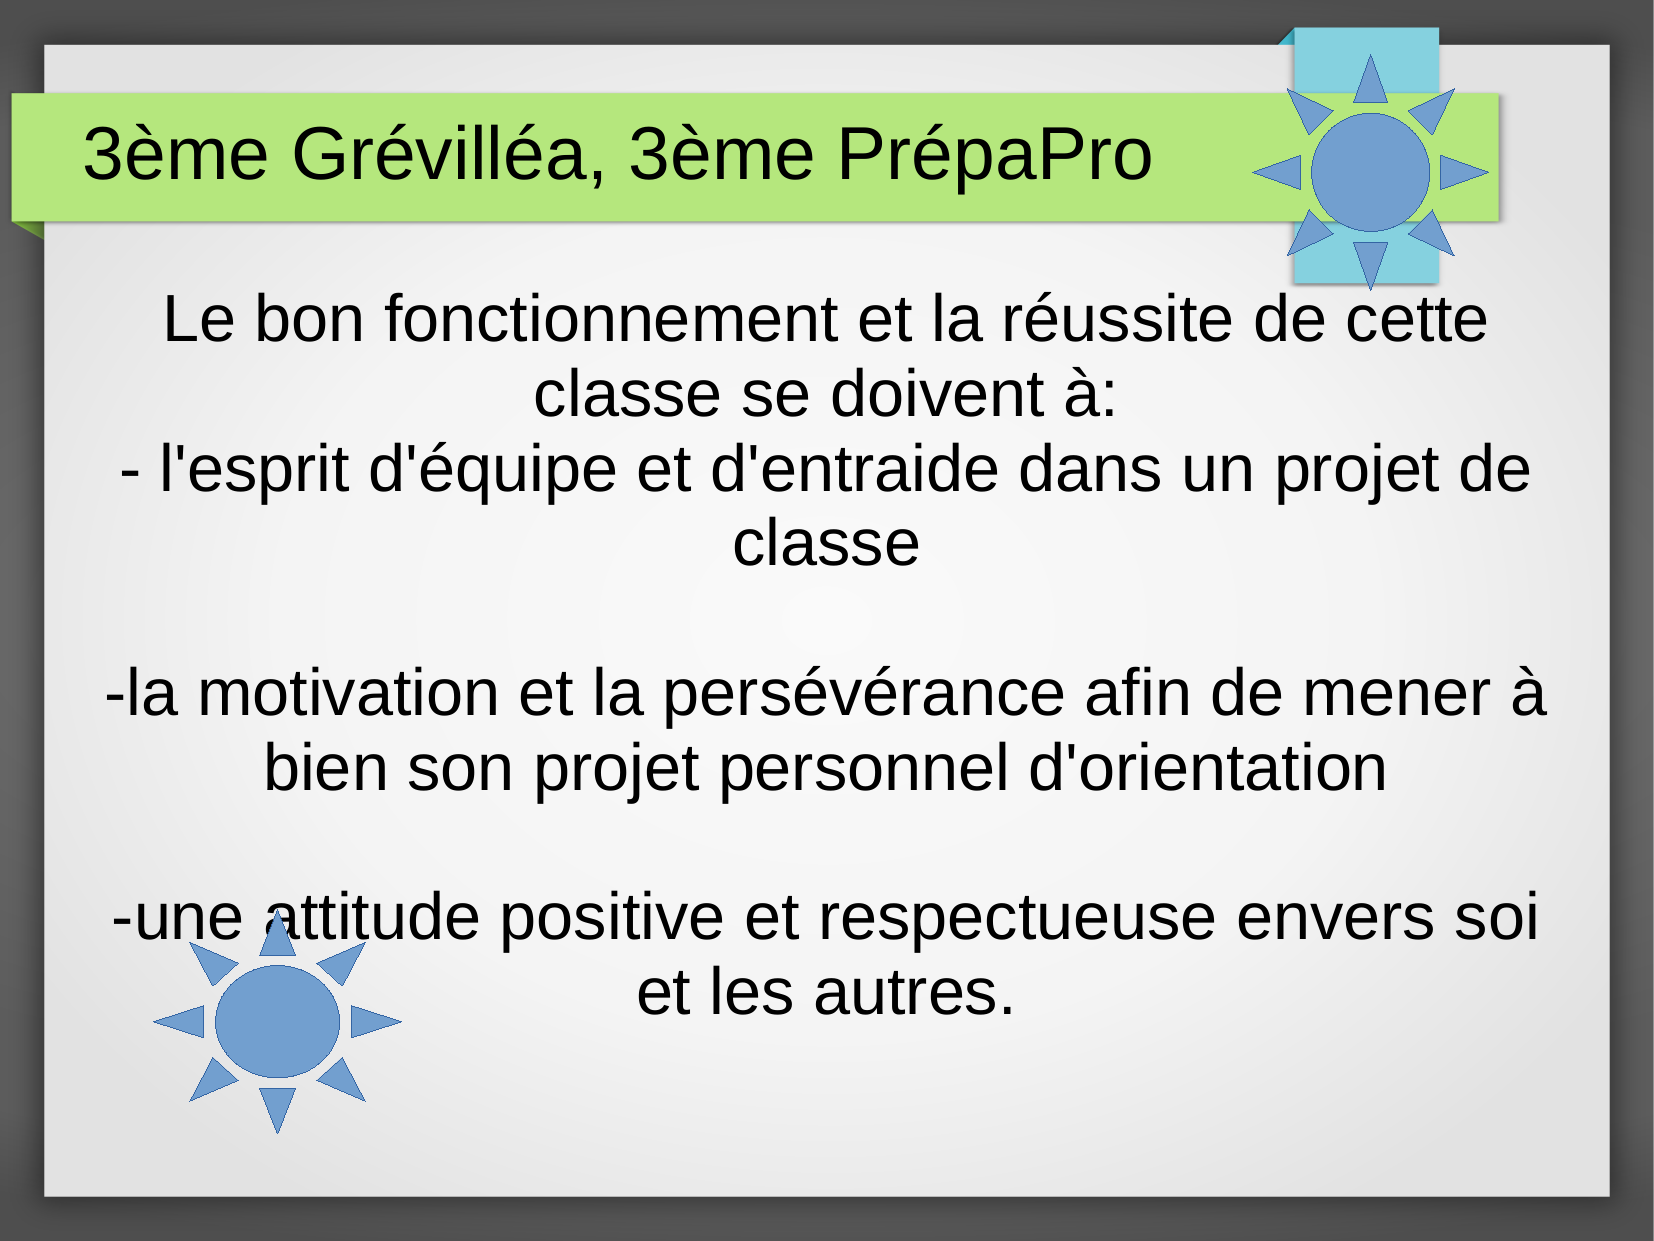

# 3ème Grévilléa, 3ème PrépaPro
Le bon fonctionnement et la réussite de cette classe se doivent à:
- l'esprit d'équipe et d'entraide dans un projet de classe
-la motivation et la persévérance afin de mener à bien son projet personnel d'orientation
-une attitude positive et respectueuse envers soi et les autres.